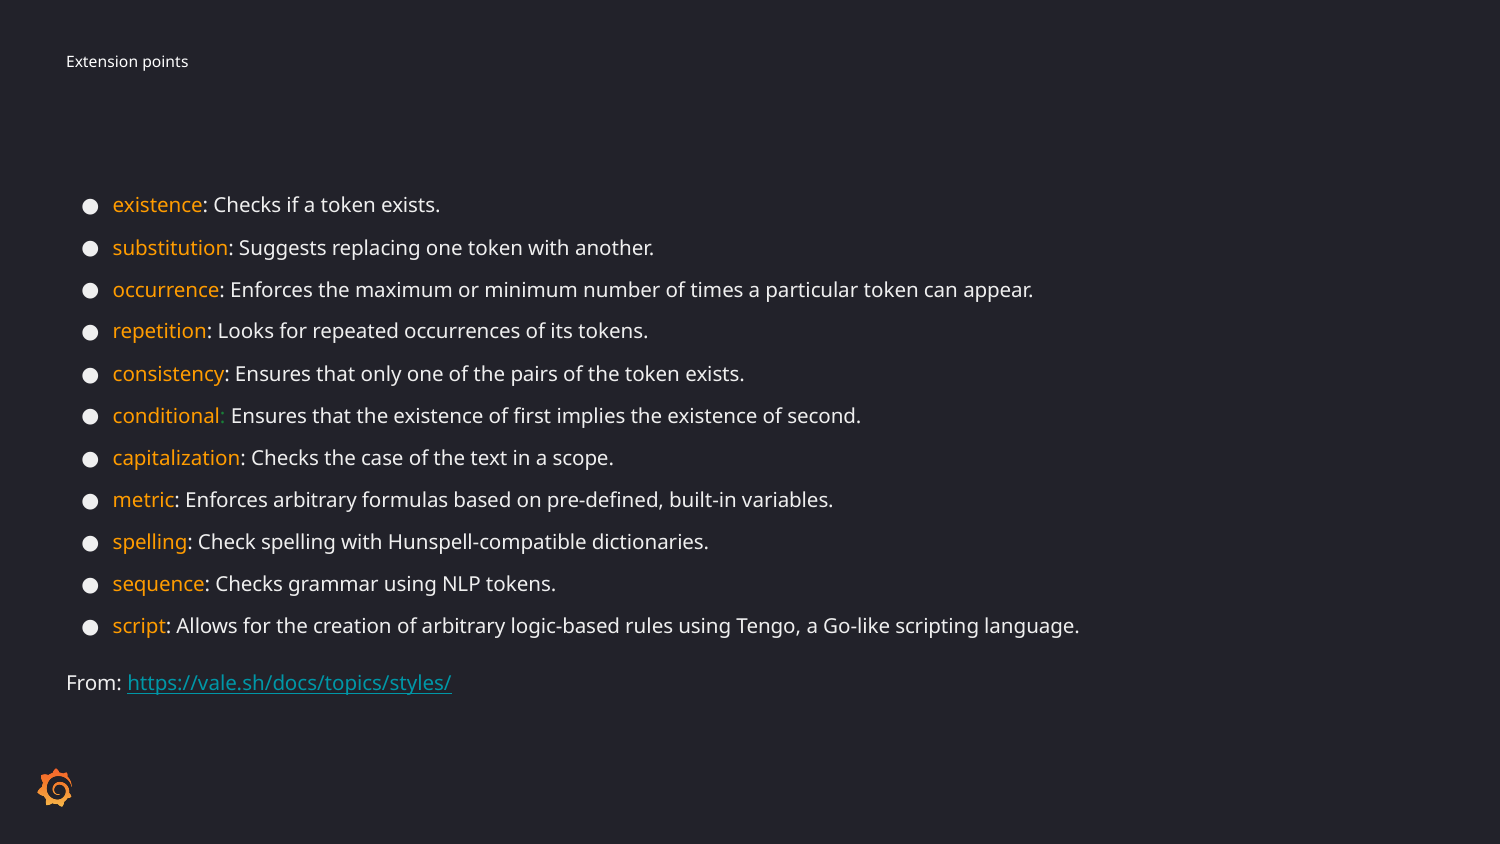

# Extension points
existence: Checks if a token exists.
substitution: Suggests replacing one token with another.
occurrence: Enforces the maximum or minimum number of times a particular token can appear.
repetition: Looks for repeated occurrences of its tokens.
consistency: Ensures that only one of the pairs of the token exists.
conditional: Ensures that the existence of first implies the existence of second.
capitalization: Checks the case of the text in a scope.
metric: Enforces arbitrary formulas based on pre-defined, built-in variables.
spelling: Check spelling with Hunspell-compatible dictionaries.
sequence: Checks grammar using NLP tokens.
script: Allows for the creation of arbitrary logic-based rules using Tengo, a Go-like scripting language.
From: https://vale.sh/docs/topics/styles/